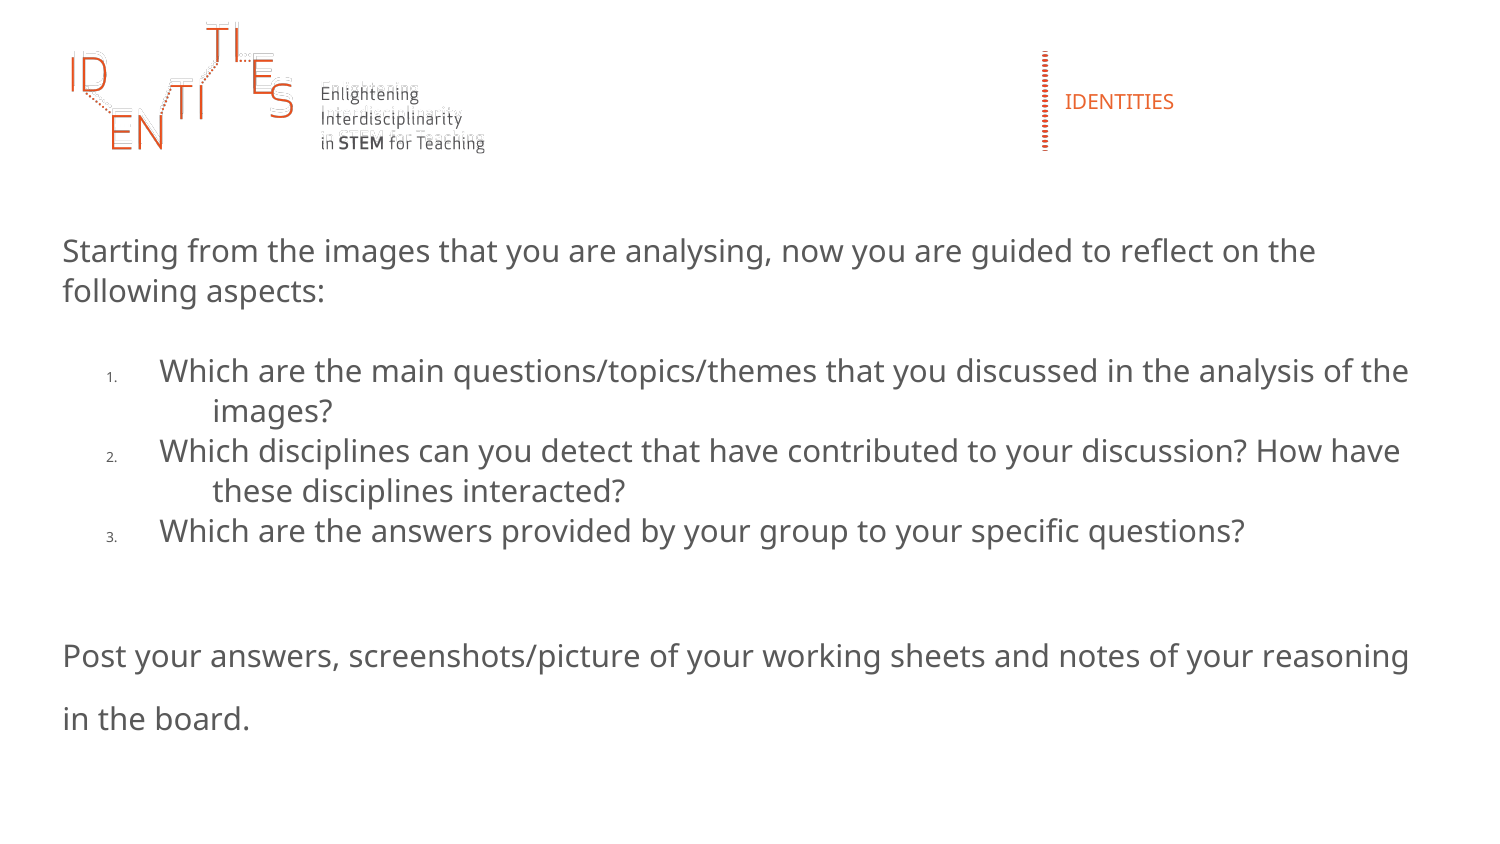

IDENTITIES
Starting from the images that you are analysing, now you are guided to reflect on the following aspects:
Which are the main questions/topics/themes that you discussed in the analysis of the images?
Which disciplines can you detect that have contributed to your discussion? How have these disciplines interacted?
Which are the answers provided by your group to your specific questions?
Post your answers, screenshots/picture of your working sheets and notes of your reasoning in the board.